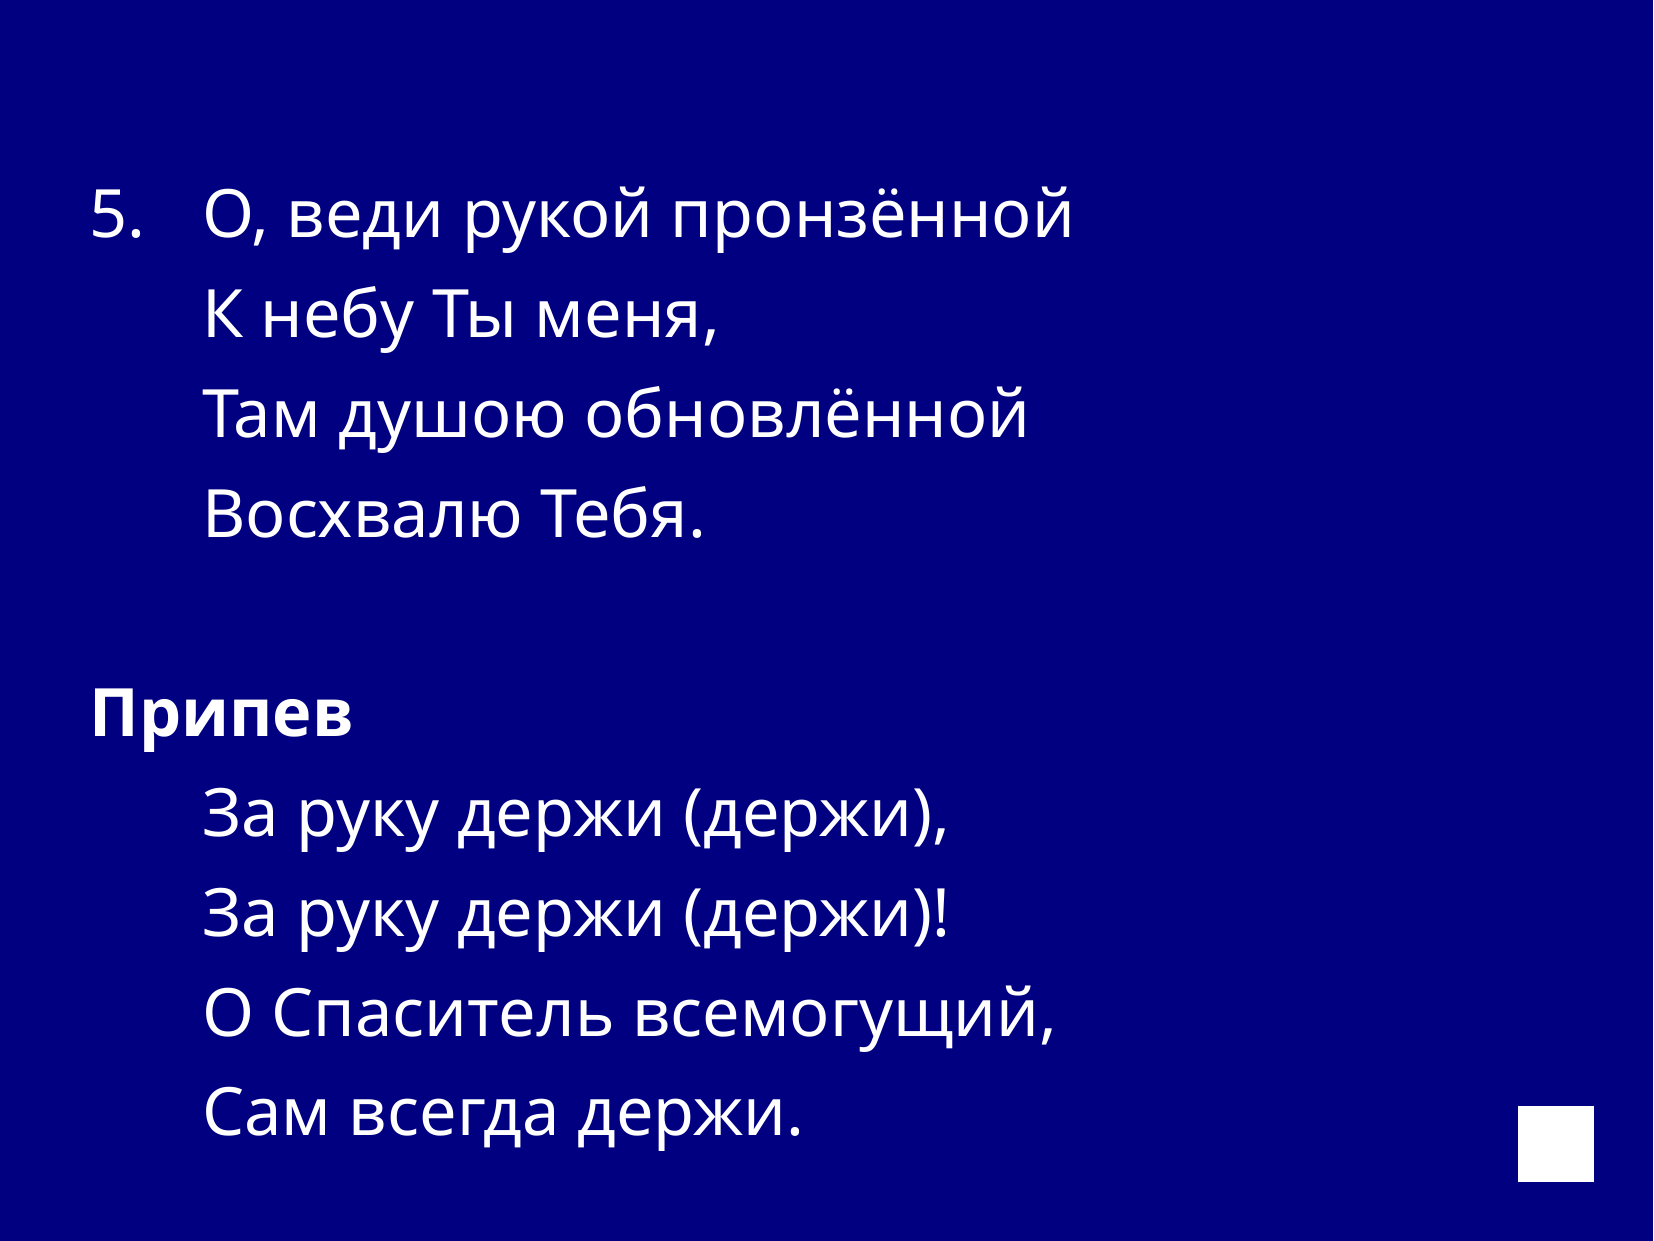

5.	О, веди рукой пронзённой
	К небу Ты меня,
	Там душою обновлённой
	Восхвалю Тебя.
Припев
	За руку держи (держи),
	За руку держи (держи)!
	О Спаситель всемогущий,
	Сам всегда держи.